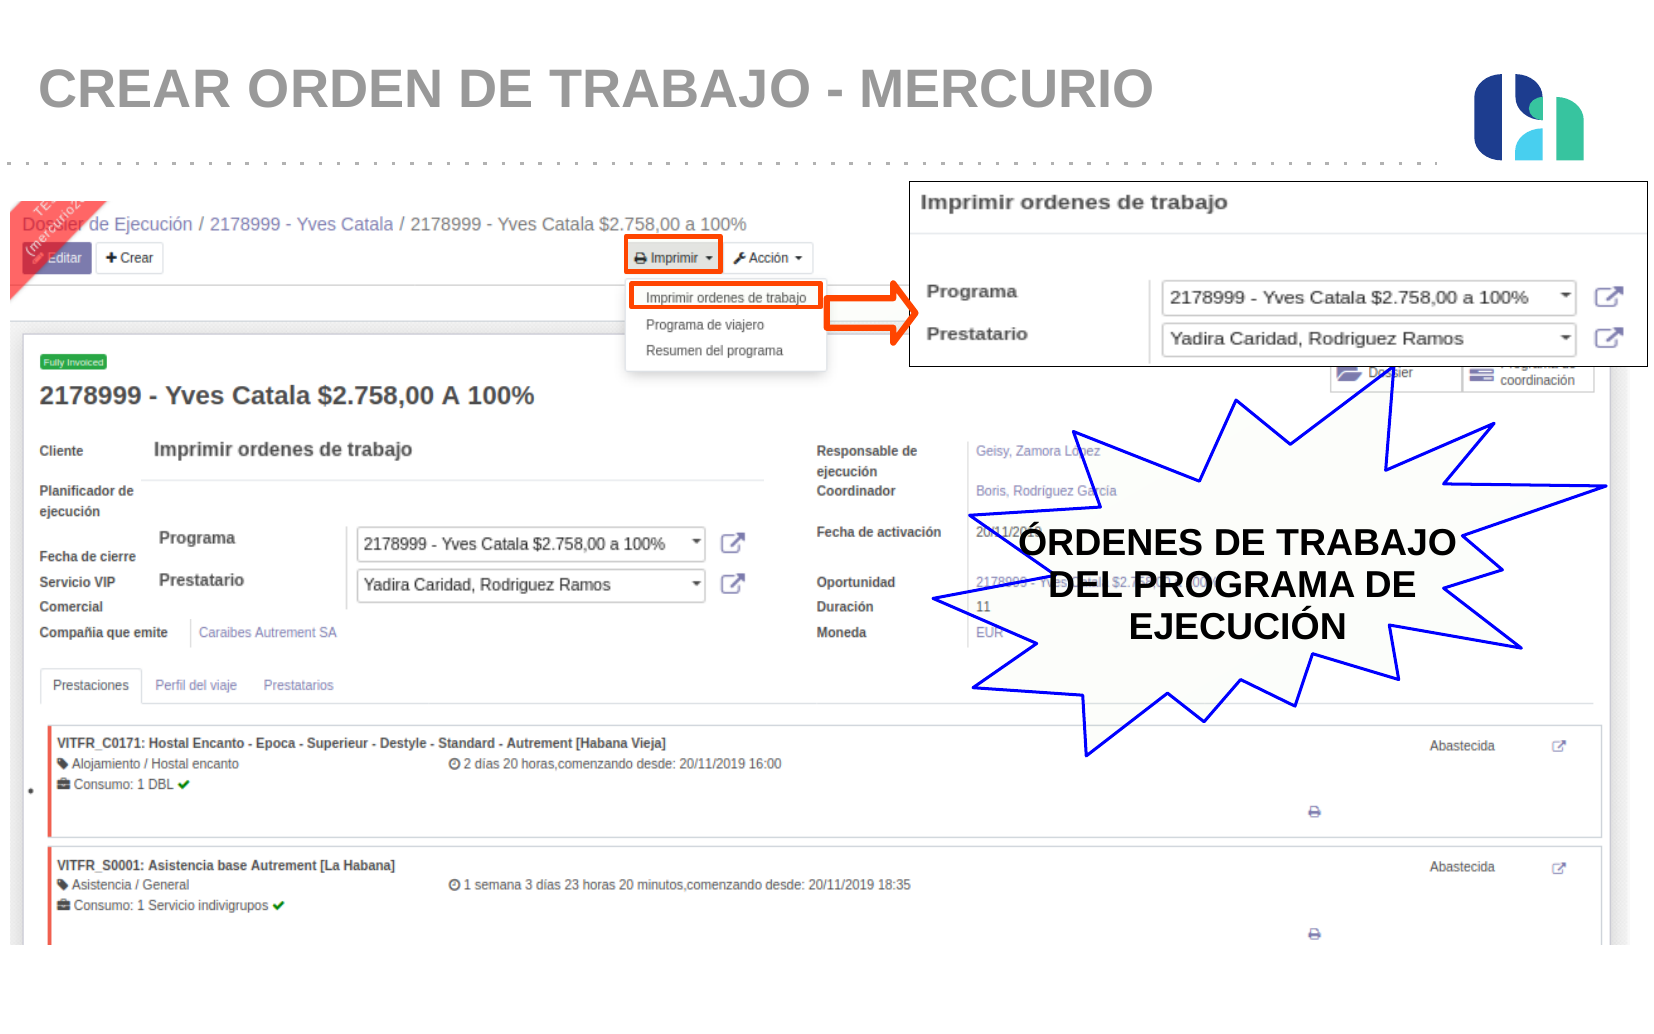

CREAR ORDEN DE TRABAJO - MERCURIO
ÓRDENES DE TRABAJO
DEL PROGRAMA DE
EJECUCIÓN